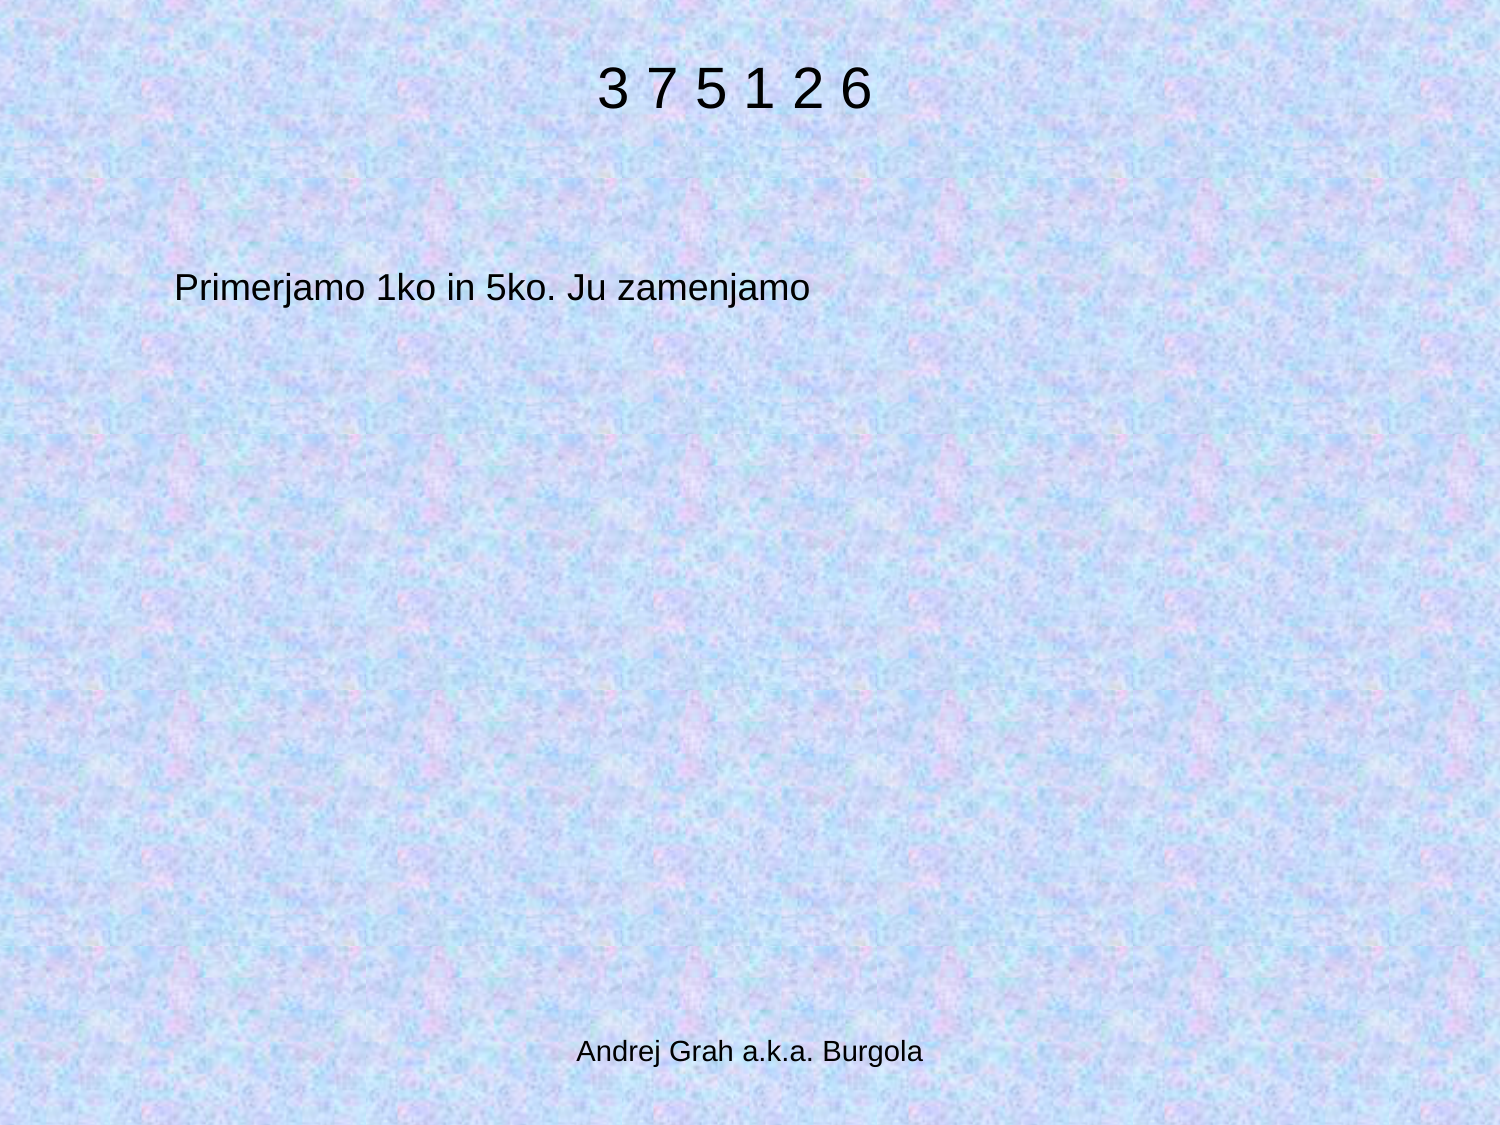

3 7 5 1 2 6
Primerjamo 1ko in 5ko. Ju zamenjamo
Andrej Grah a.k.a. Burgola